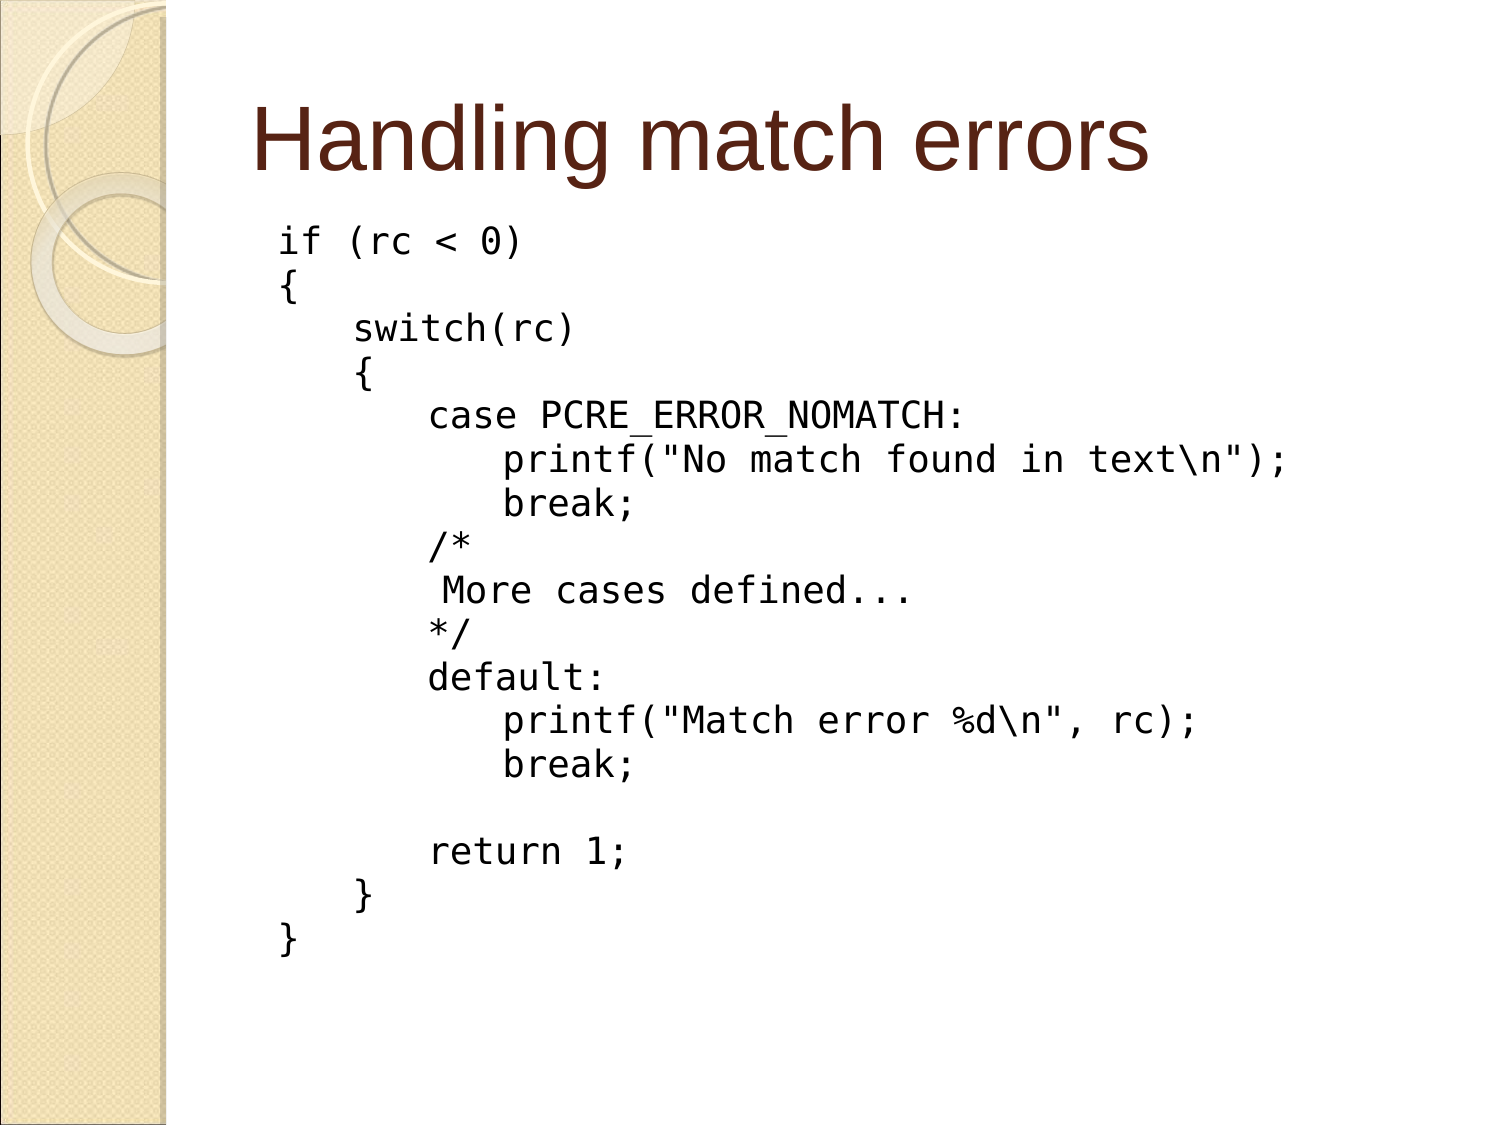

# Handling match errors
if (rc < 0)
{
switch(rc)
{
case PCRE_ERROR_NOMATCH:
printf("No match found in text\n");
break;
/*
 More cases defined...
*/
default:
printf("Match error %d\n", rc);
break;
return 1;
}
}